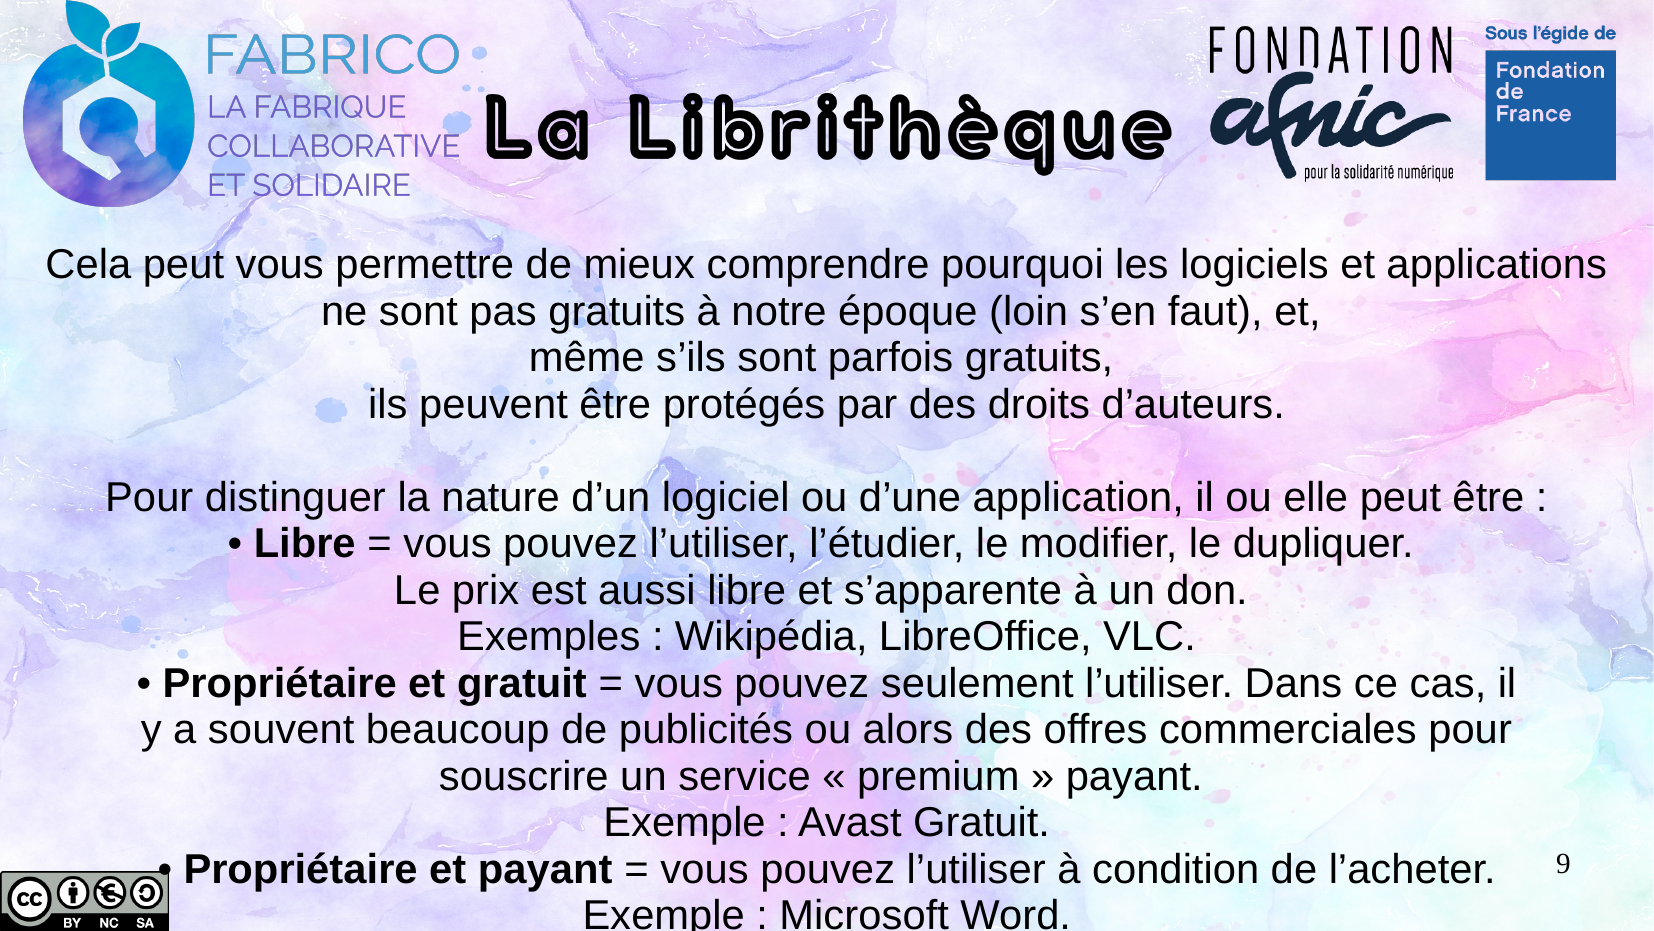

Cela peut vous permettre de mieux comprendre pourquoi les logiciels et applications ne sont pas gratuits à notre époque (loin s’en faut), et,
même s’ils sont parfois gratuits,
ils peuvent être protégés par des droits d’auteurs.
Pour distinguer la nature d’un logiciel ou d’une application, il ou elle peut être :
• Libre = vous pouvez l’utiliser, l’étudier, le modifier, le dupliquer.
Le prix est aussi libre et s’apparente à un don.
Exemples : Wikipédia, LibreOffice, VLC.
• Propriétaire et gratuit = vous pouvez seulement l’utiliser. Dans ce cas, il
y a souvent beaucoup de publicités ou alors des offres commerciales pour
souscrire un service « premium » payant.
Exemple : Avast Gratuit.
• Propriétaire et payant = vous pouvez l’utiliser à condition de l’acheter.
Exemple : Microsoft Word.
9